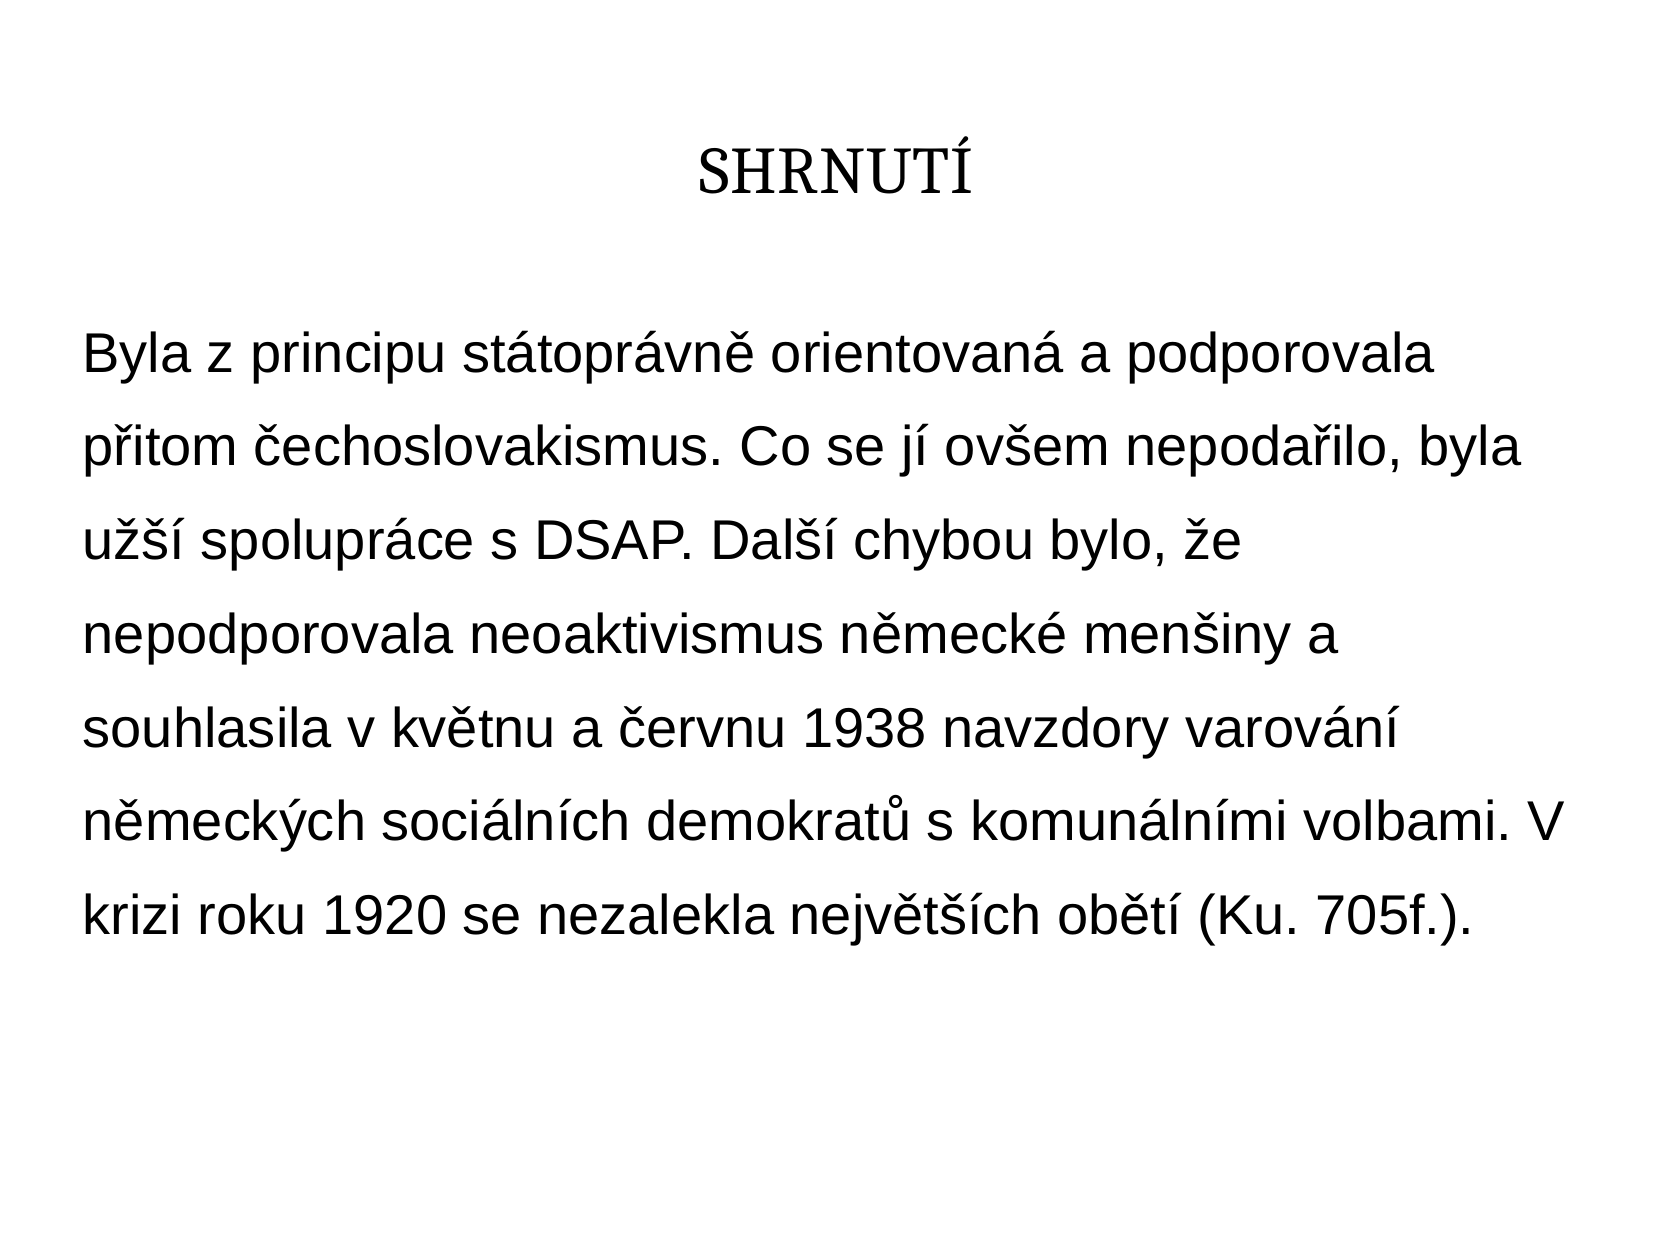

# Shrnutí
Byla z principu státoprávně orientovaná a podporovala přitom čechoslovakismus. Co se jí ovšem nepodařilo, byla užší spolupráce s DSAP. Další chybou bylo, že nepodporovala neoaktivismus německé menšiny a souhlasila v květnu a červnu 1938 navzdory varování německých sociálních demokratů s komunálními volbami. V krizi roku 1920 se nezalekla největších obětí (Ku. 705f.).